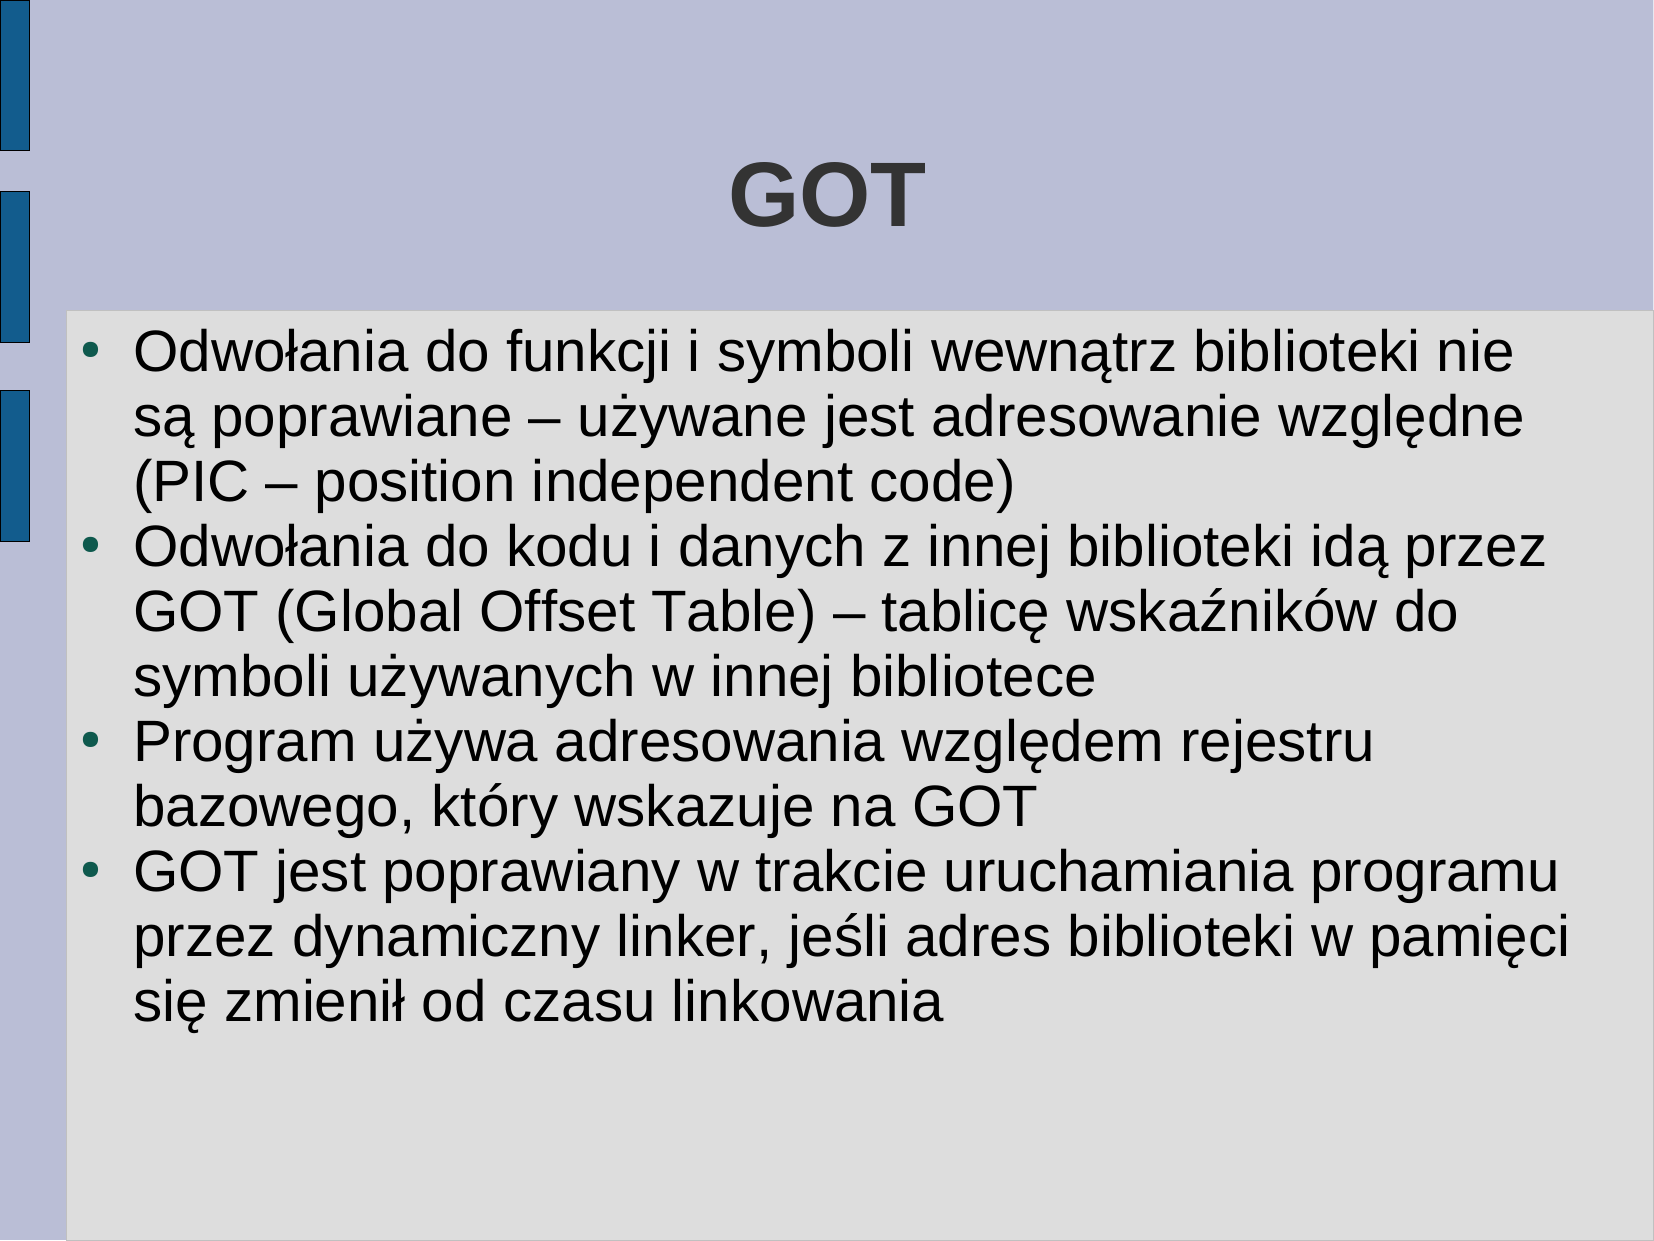

# GOT
Odwołania do funkcji i symboli wewnątrz biblioteki nie są poprawiane – używane jest adresowanie względne (PIC – position independent code)
Odwołania do kodu i danych z innej biblioteki idą przez GOT (Global Offset Table) – tablicę wskaźników do symboli używanych w innej bibliotece
Program używa adresowania względem rejestru bazowego, który wskazuje na GOT
GOT jest poprawiany w trakcie uruchamiania programu przez dynamiczny linker, jeśli adres biblioteki w pamięci się zmienił od czasu linkowania